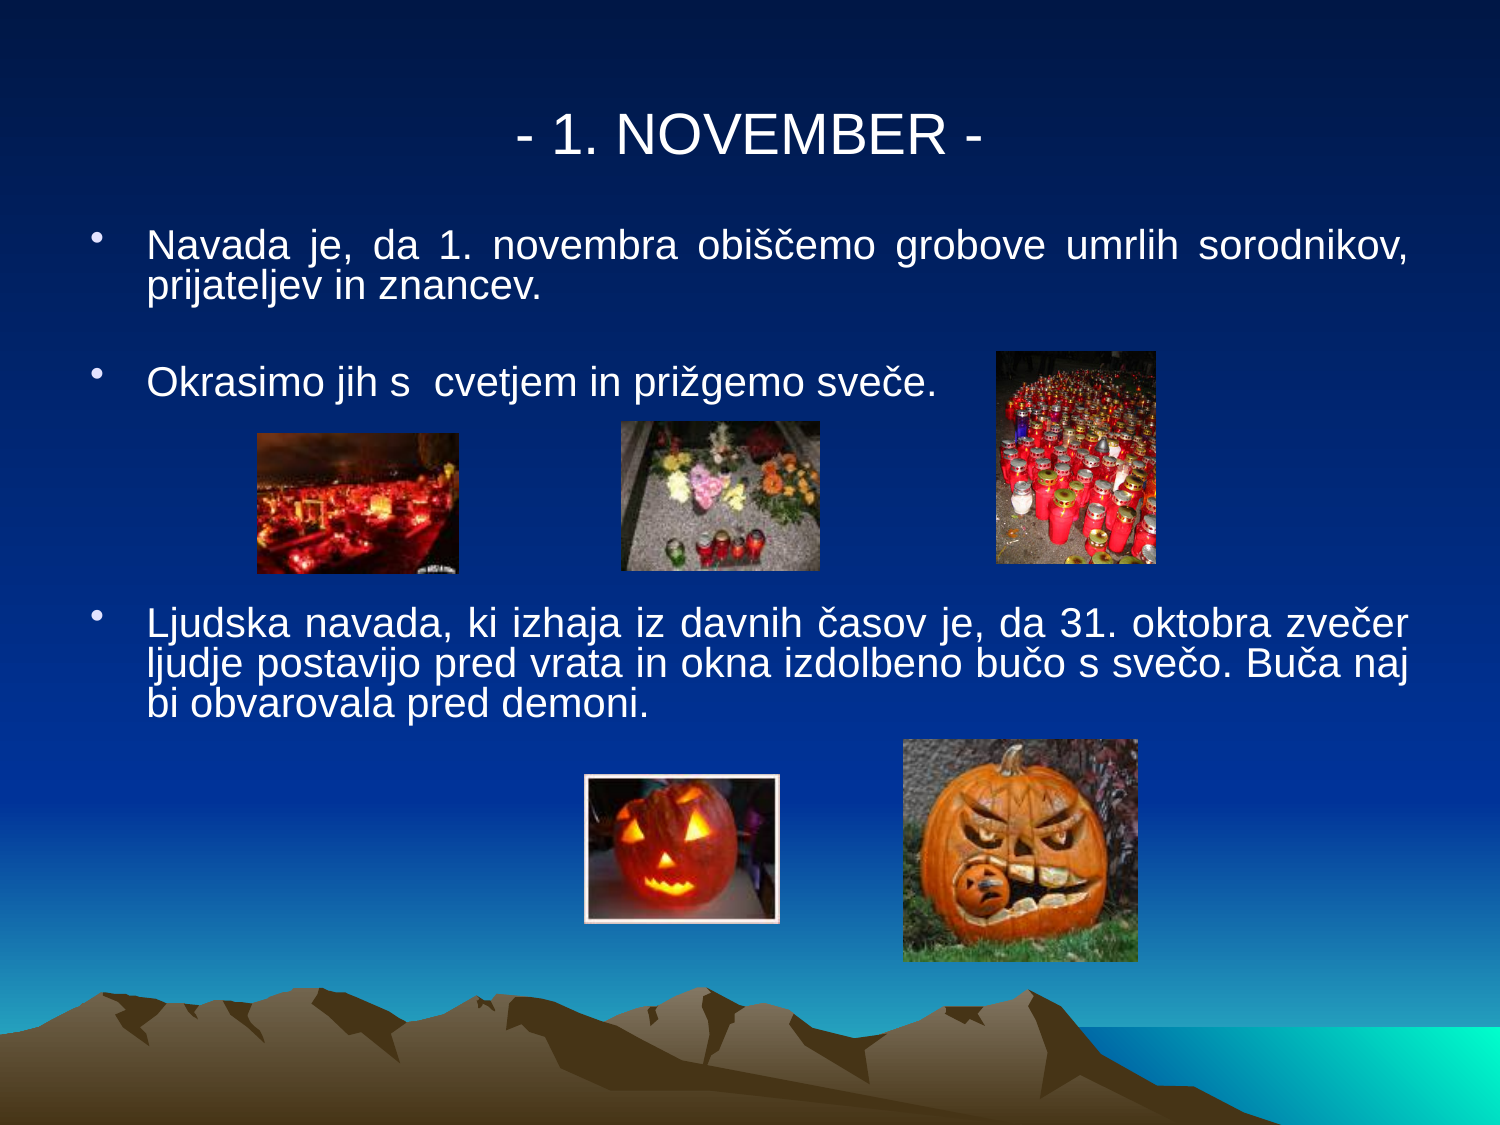

# - 1. NOVEMBER -
Navada je, da 1. novembra obiščemo grobove umrlih sorodnikov, prijateljev in znancev.
Okrasimo jih s cvetjem in prižgemo sveče.
Ljudska navada, ki izhaja iz davnih časov je, da 31. oktobra zvečer ljudje postavijo pred vrata in okna izdolbeno bučo s svečo. Buča naj bi obvarovala pred demoni.